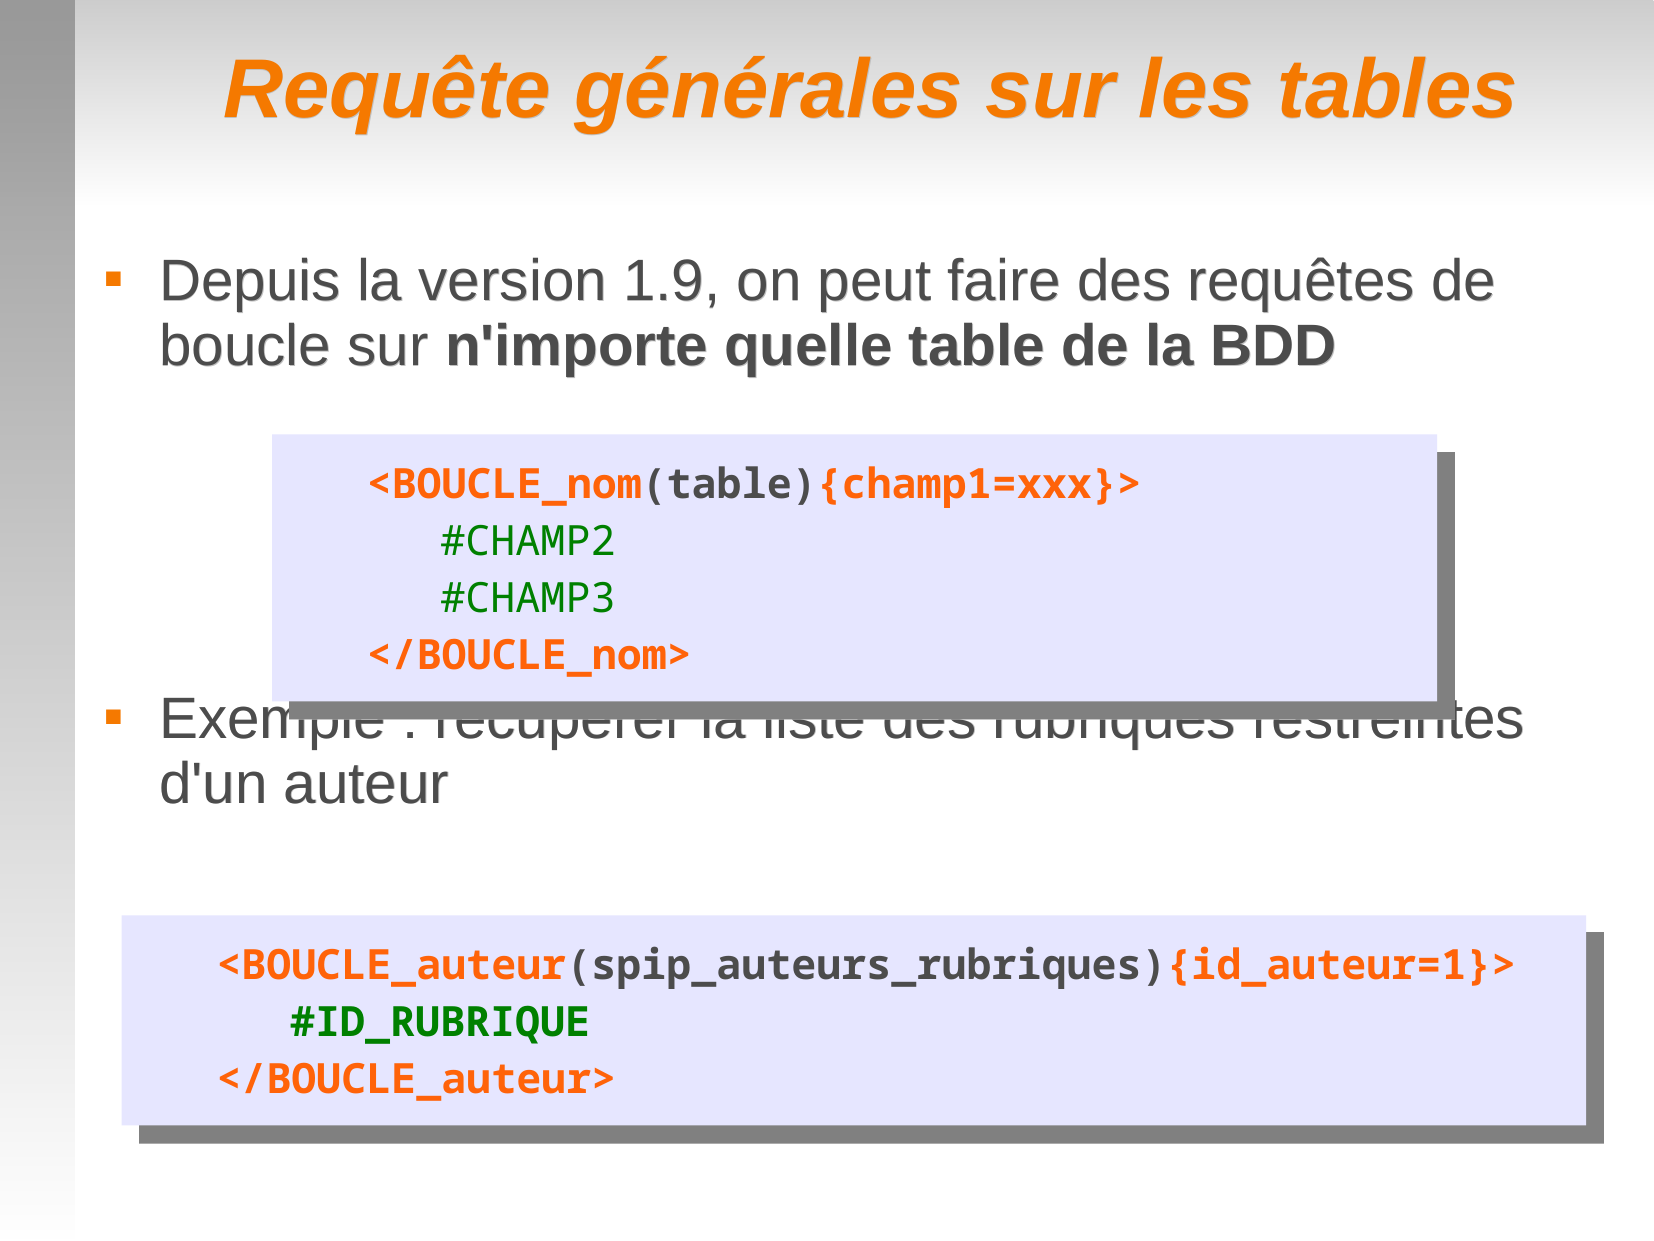

# Requête générales sur les tables
Depuis la version 1.9, on peut faire des requêtes de boucle sur n'importe quelle table de la BDD
Exemple : récupérer la liste des rubriques restreintes d'un auteur
	<BOUCLE_nom(table){champ1=xxx}>
		#CHAMP2
		#CHAMP3
	</BOUCLE_nom>
	<BOUCLE_auteur(spip_auteurs_rubriques){id_auteur=1}>
		#ID_RUBRIQUE
	</BOUCLE_auteur>